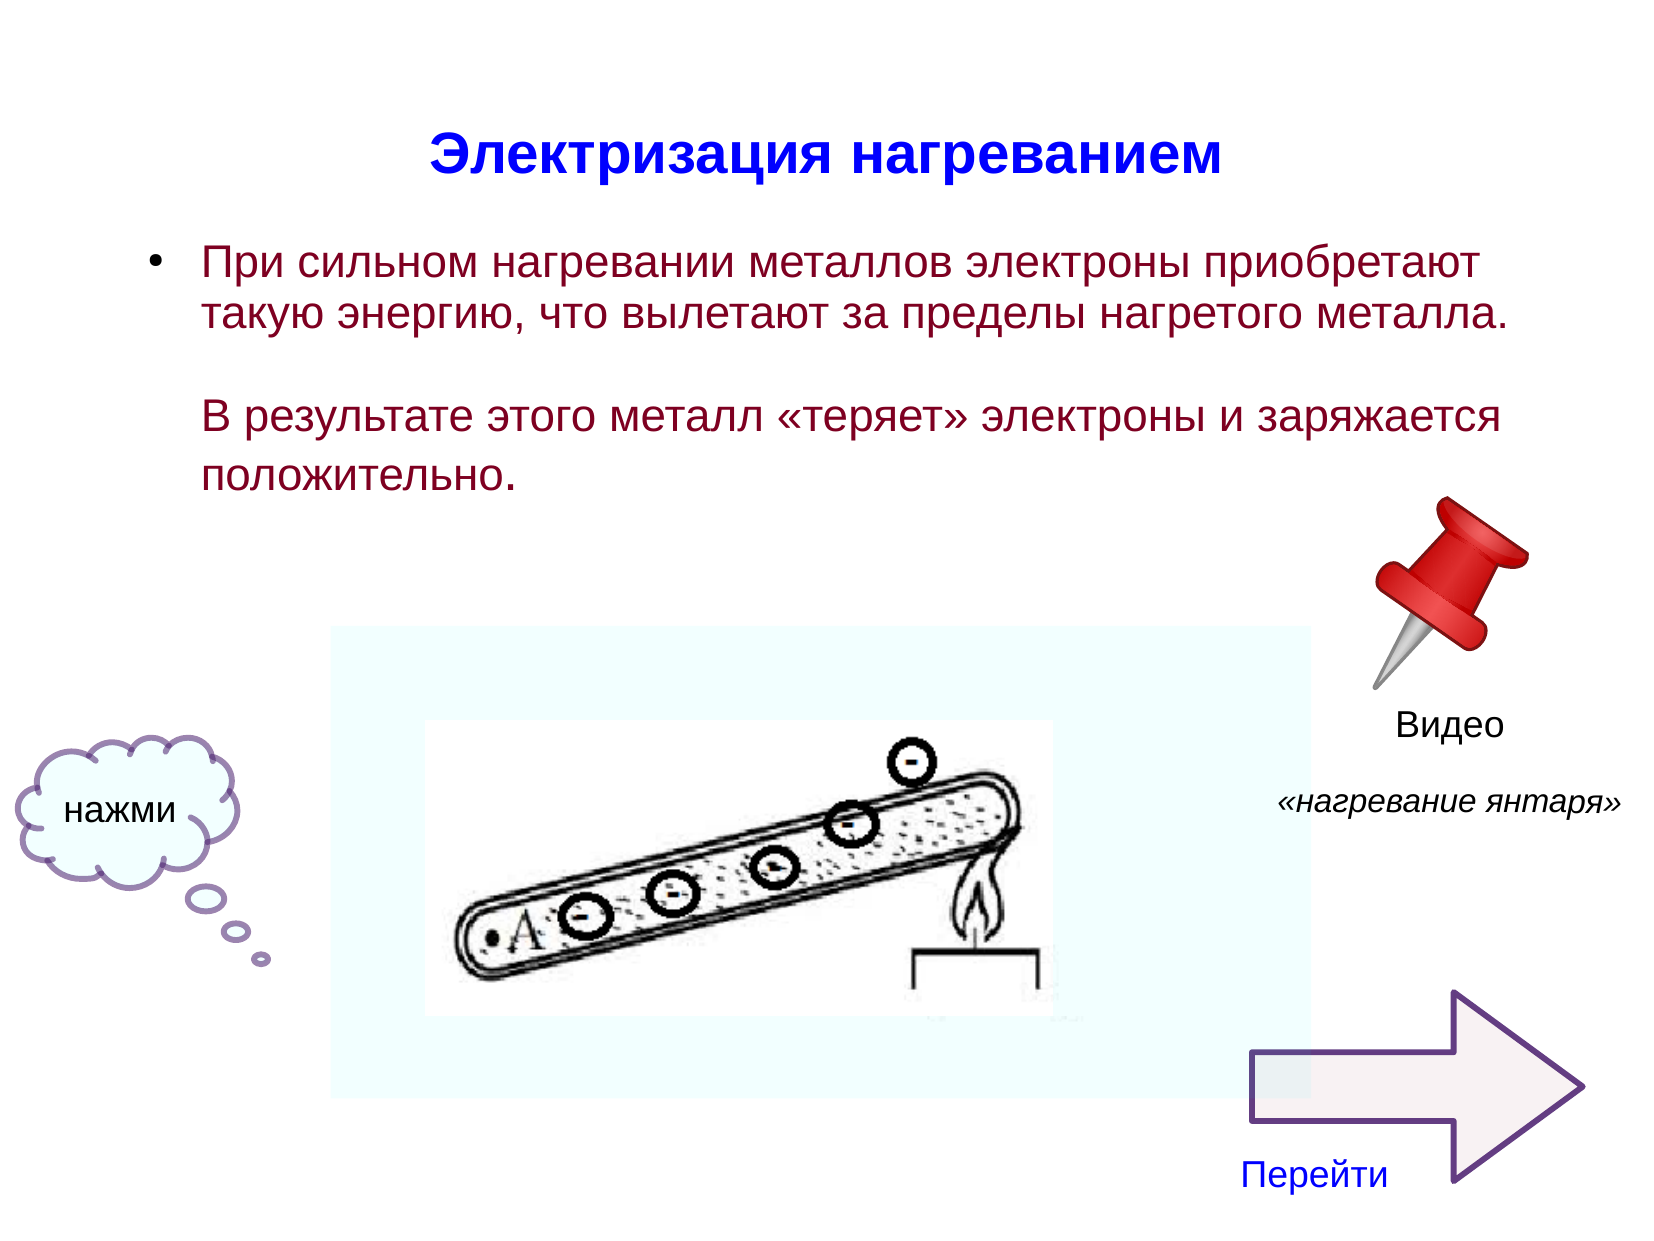

# Электризация нагреванием
При сильном нагревании металлов электроны приобретают такую энергию, что вылетают за пределы нагретого металла.
В результате этого металл «теряет» электроны и заряжается положительно.
Видео
«нагревание янтаря»
нажми
Перейти